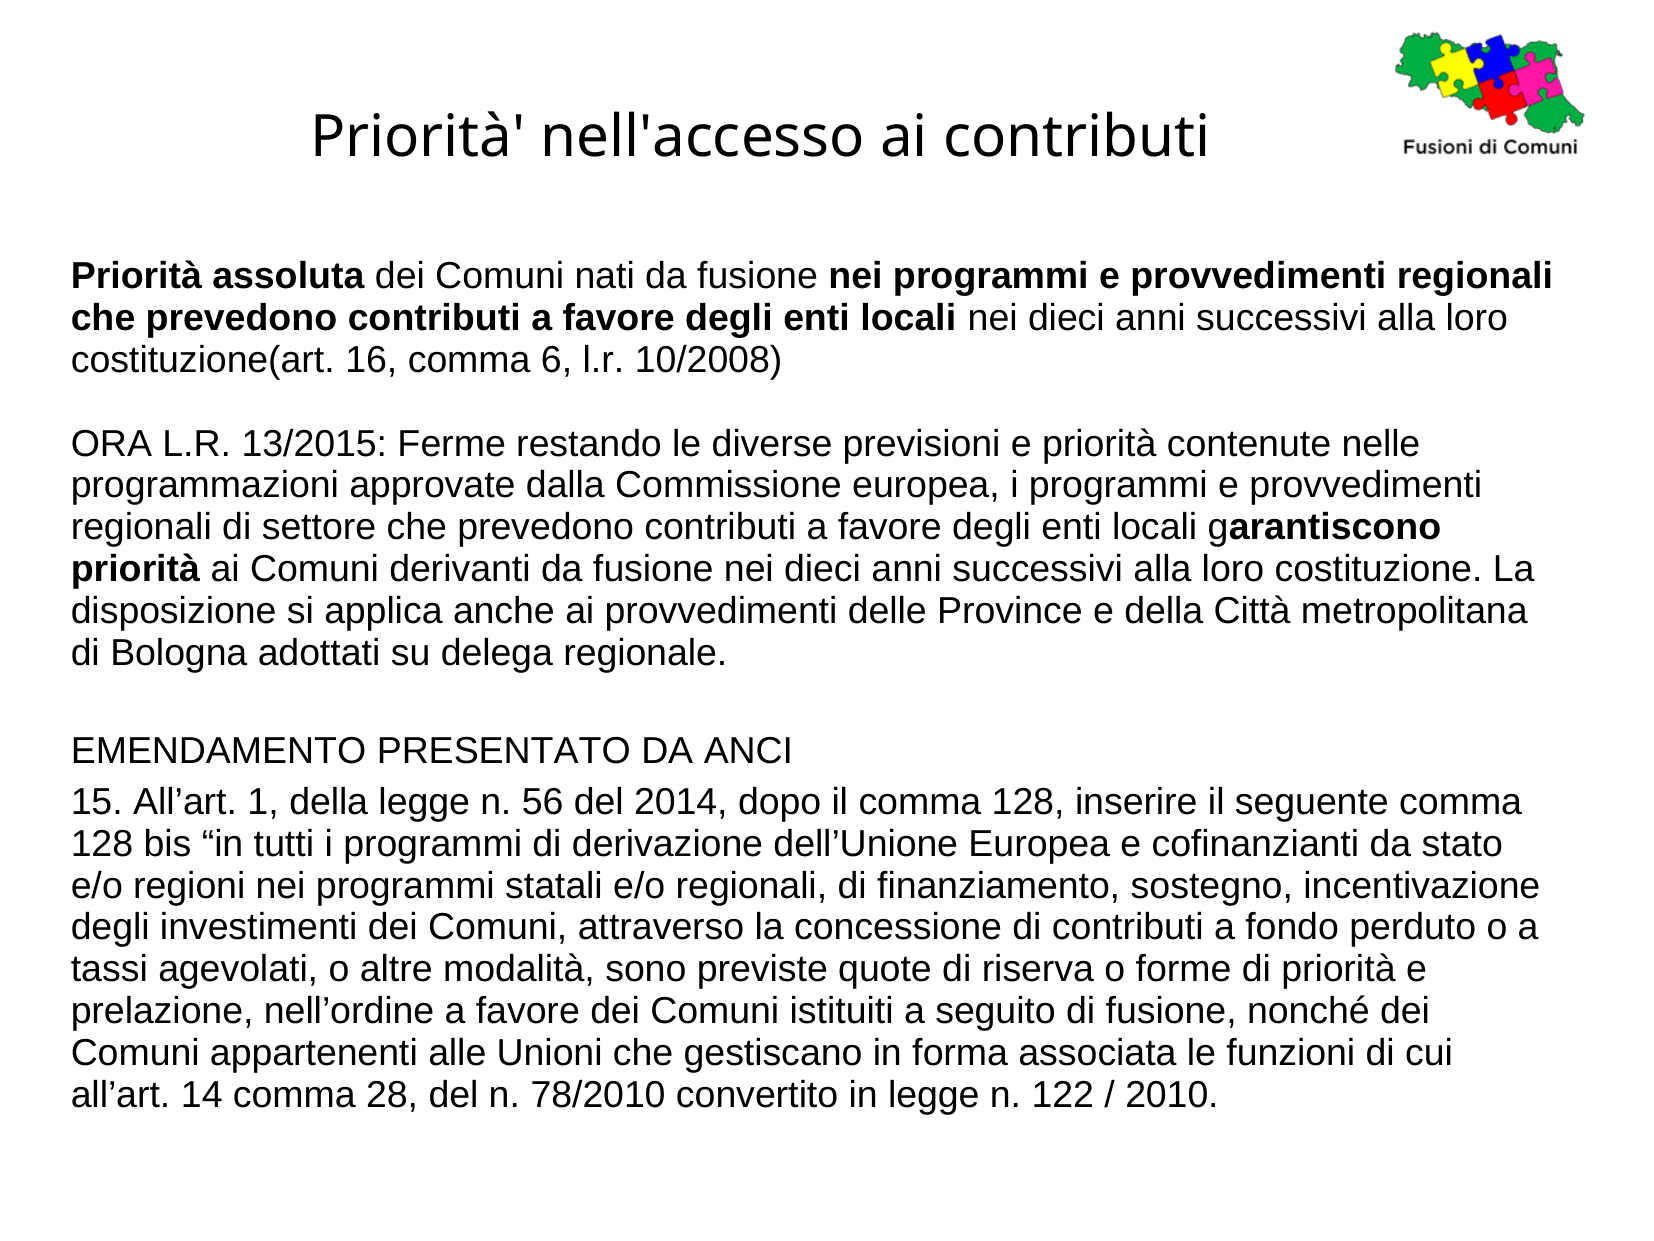

# Priorità' nell'accesso ai contributi
Priorità assoluta dei Comuni nati da fusione nei programmi e provvedimenti regionali che prevedono contributi a favore degli enti locali nei dieci anni successivi alla loro costituzione(art. 16, comma 6, l.r. 10/2008)
ORA L.R. 13/2015: Ferme restando le diverse previsioni e priorità contenute nelle programmazioni approvate dalla Commissione europea, i programmi e provvedimenti regionali di settore che prevedono contributi a favore degli enti locali garantiscono priorità ai Comuni derivanti da fusione nei dieci anni successivi alla loro costituzione. La disposizione si applica anche ai provvedimenti delle Province e della Città metropolitana di Bologna adottati su delega regionale.
EMENDAMENTO PRESENTATO DA ANCI
15. All’art. 1, della legge n. 56 del 2014, dopo il comma 128, inserire il seguente comma 128 bis “in tutti i programmi di derivazione dell’Unione Europea e cofinanzianti da stato e/o regioni nei programmi statali e/o regionali, di finanziamento, sostegno, incentivazione degli investimenti dei Comuni, attraverso la concessione di contributi a fondo perduto o a tassi agevolati, o altre modalità, sono previste quote di riserva o forme di priorità e prelazione, nell’ordine a favore dei Comuni istituiti a seguito di fusione, nonché dei Comuni appartenenti alle Unioni che gestiscano in forma associata le funzioni di cui all’art. 14 comma 28, del n. 78/2010 convertito in legge n. 122 / 2010.